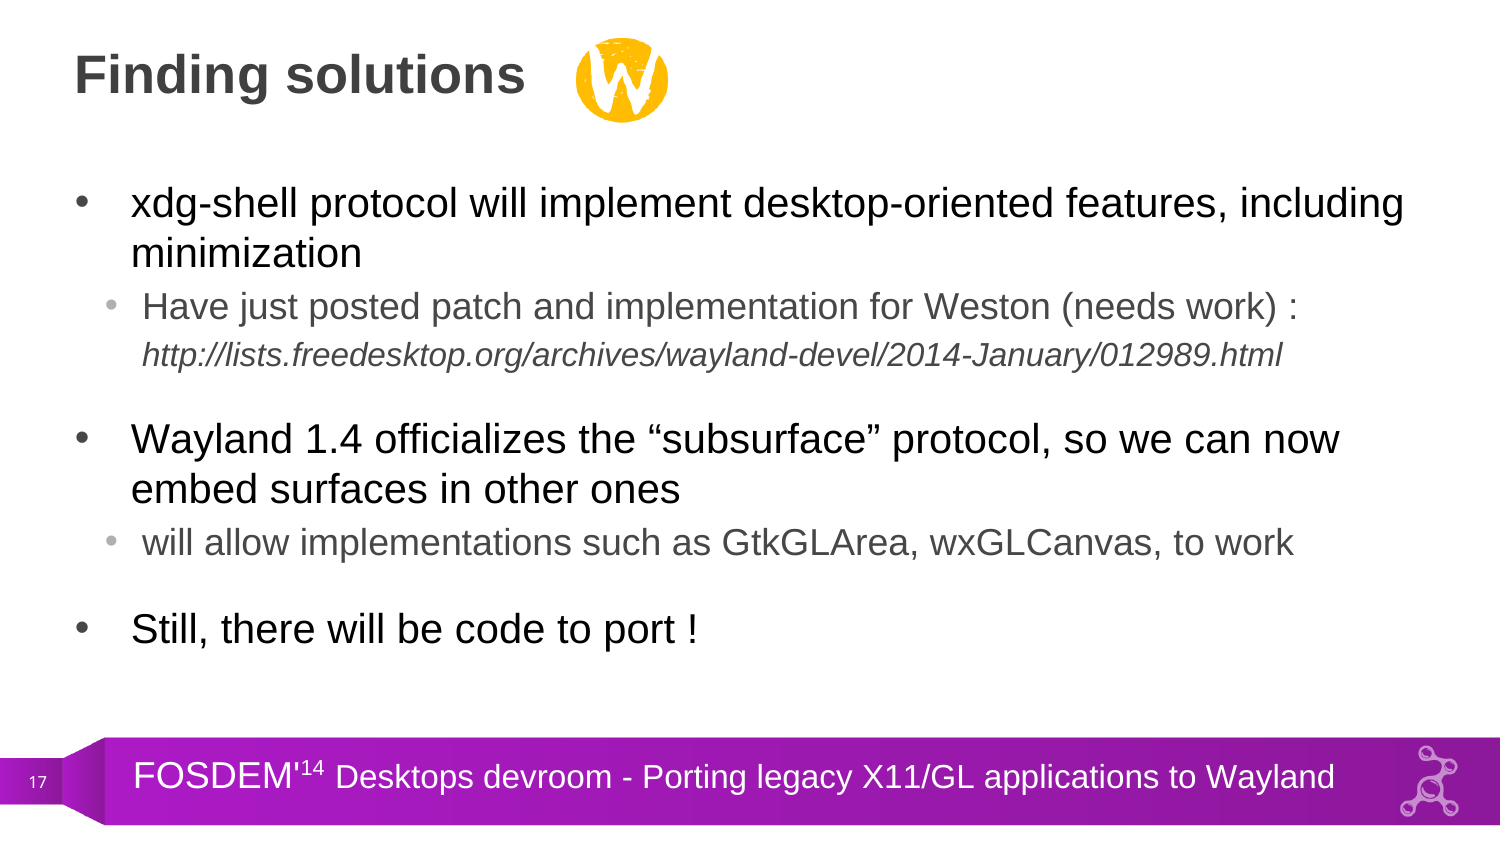

# Finding solutions
xdg-shell protocol will implement desktop-oriented features, including minimization
Have just posted patch and implementation for Weston (needs work) :
http://lists.freedesktop.org/archives/wayland-devel/2014-January/012989.html
Wayland 1.4 officializes the “subsurface” protocol, so we can now embed surfaces in other ones
will allow implementations such as GtkGLArea, wxGLCanvas, to work
Still, there will be code to port !